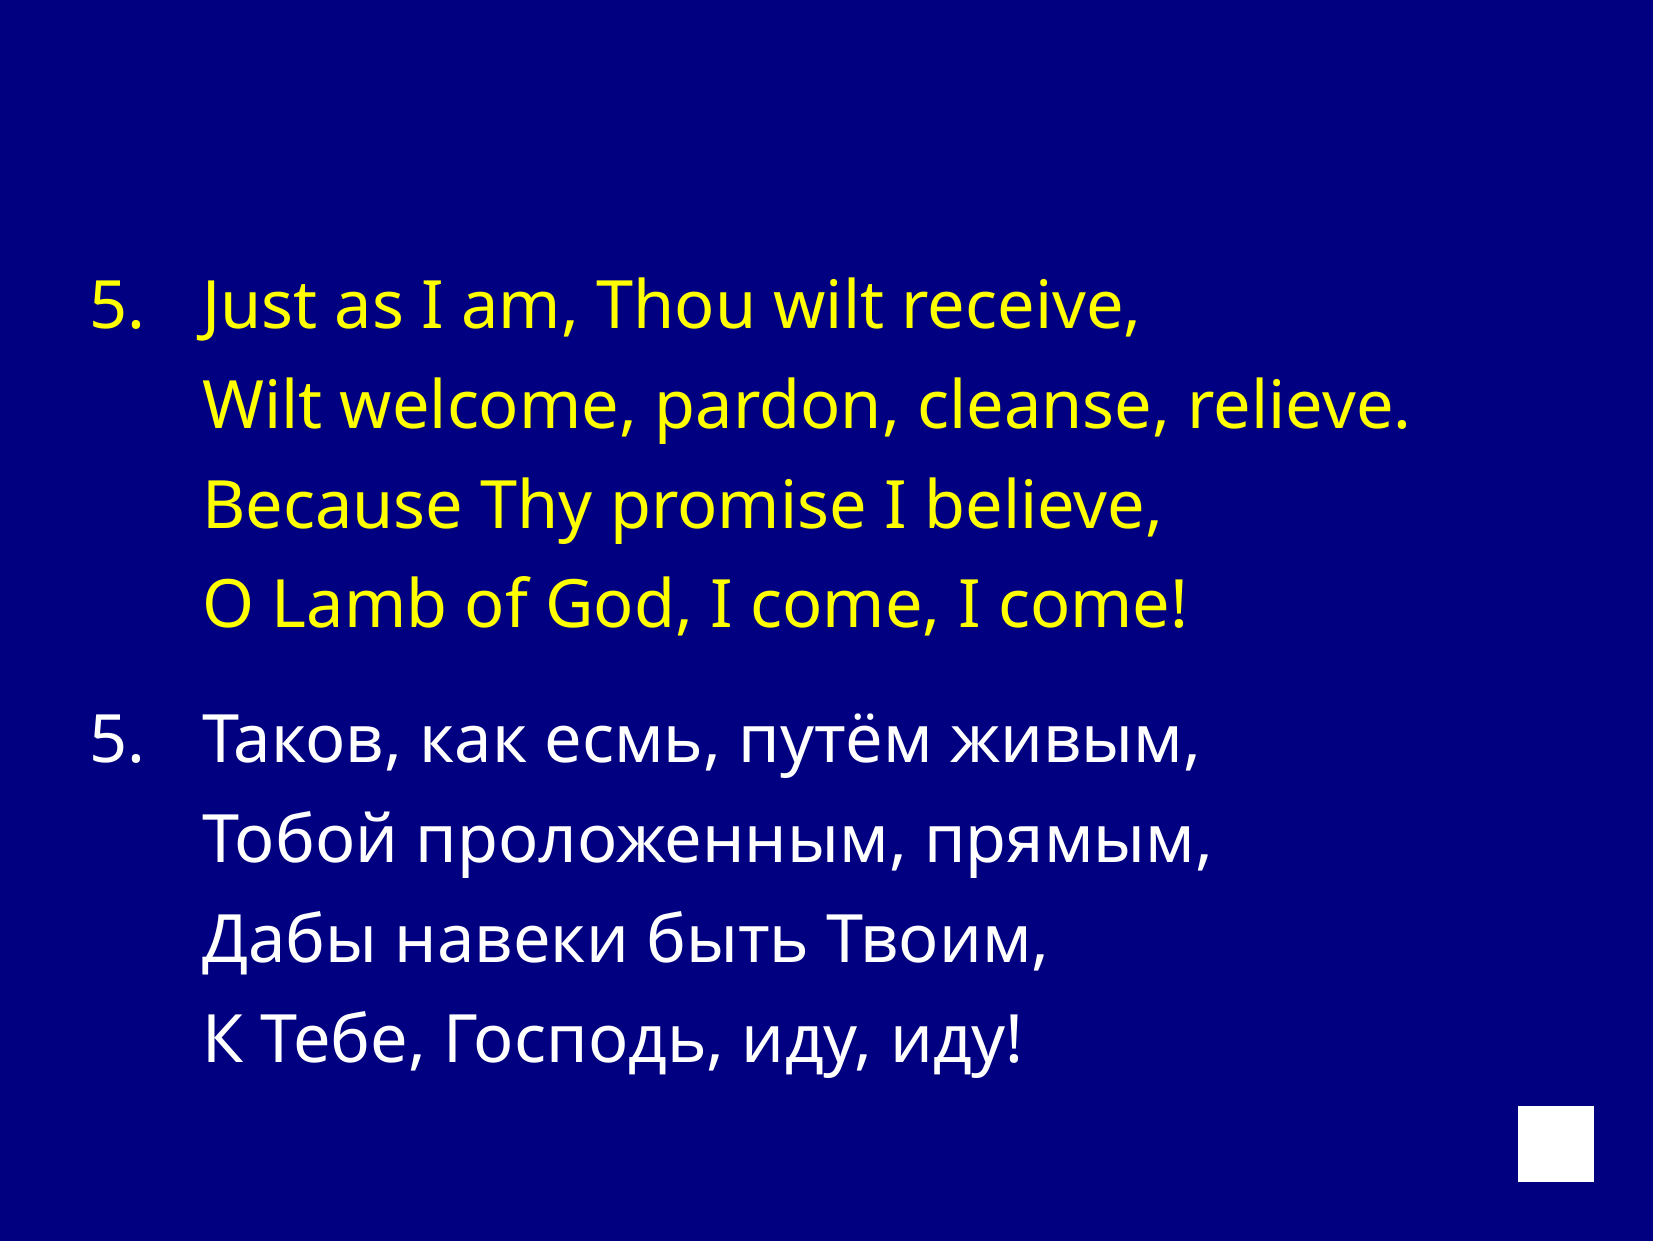

5.	Just as I am, Thou wilt receive,
	Wilt welcome, pardon, cleanse, relieve.
	Because Thy promise I believe,
	O Lamb of God, I come, I come!
5.	Таков, как есмь, путём живым,
	Тобой проложенным, прямым,
	Дабы навеки быть Твоим,
	К Тебе, Господь, иду, иду!